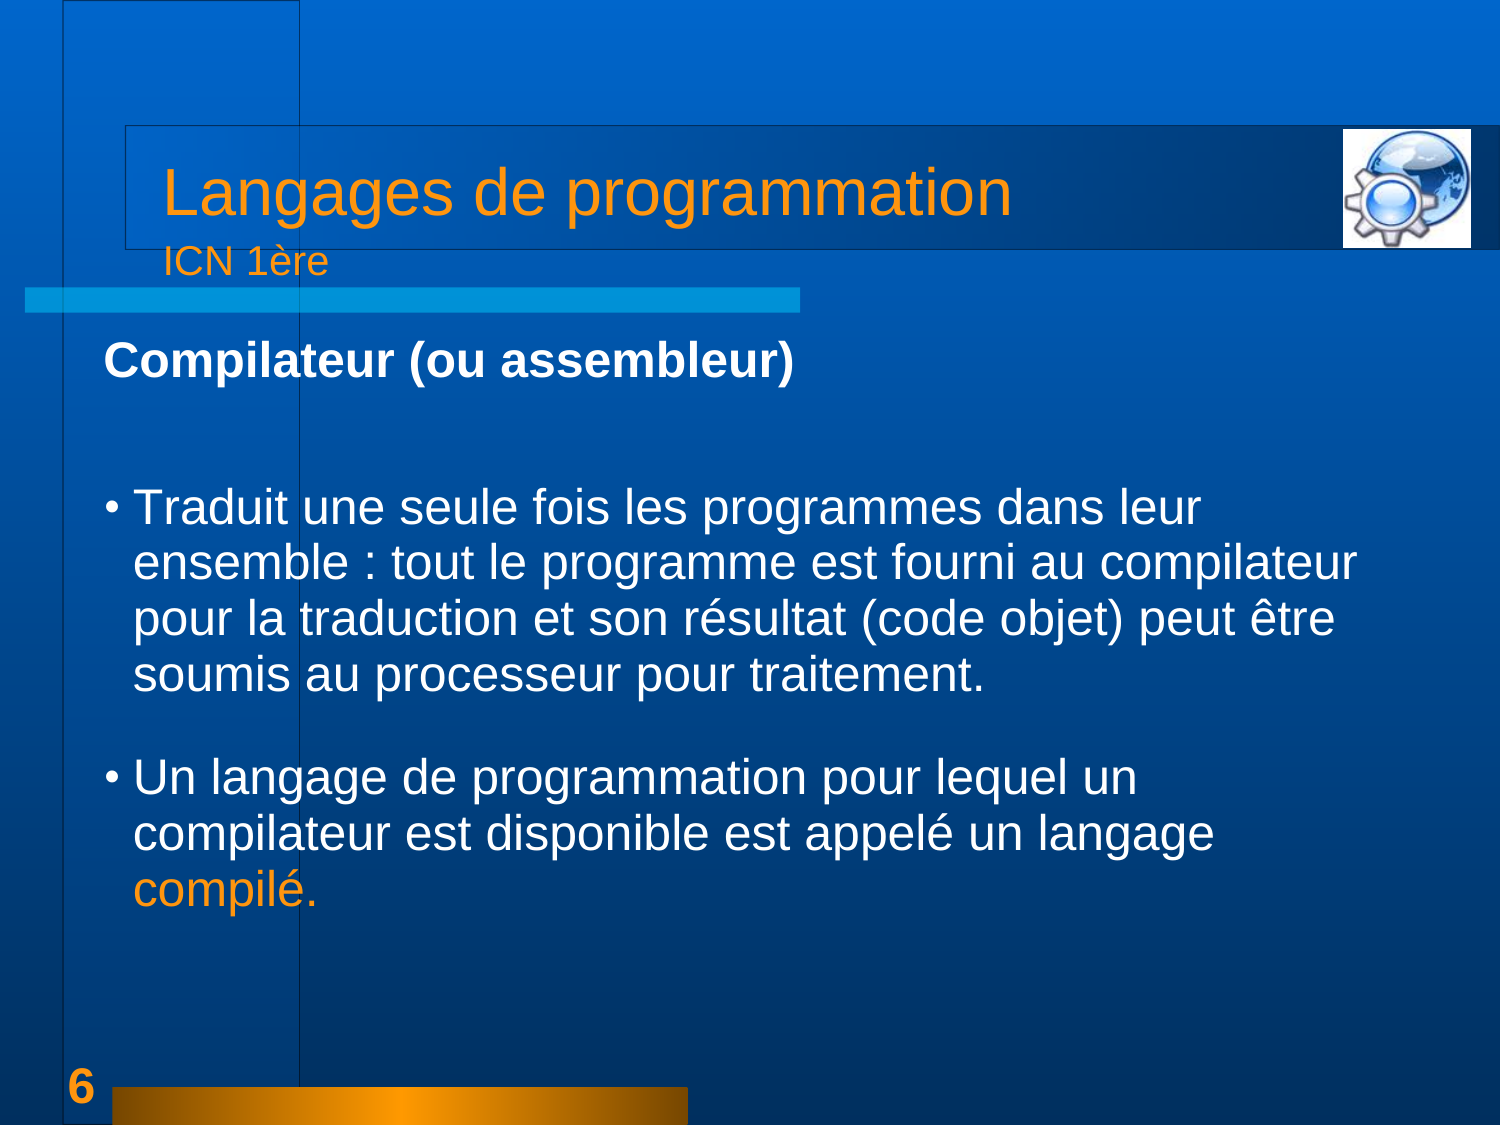

Compilateur (ou assembleur)
Traduit une seule fois les programmes dans leur ensemble : tout le programme est fourni au compilateur pour la traduction et son résultat (code objet) peut être soumis au processeur pour traitement.
Un langage de programmation pour lequel un compilateur est disponible est appelé un langage compilé.